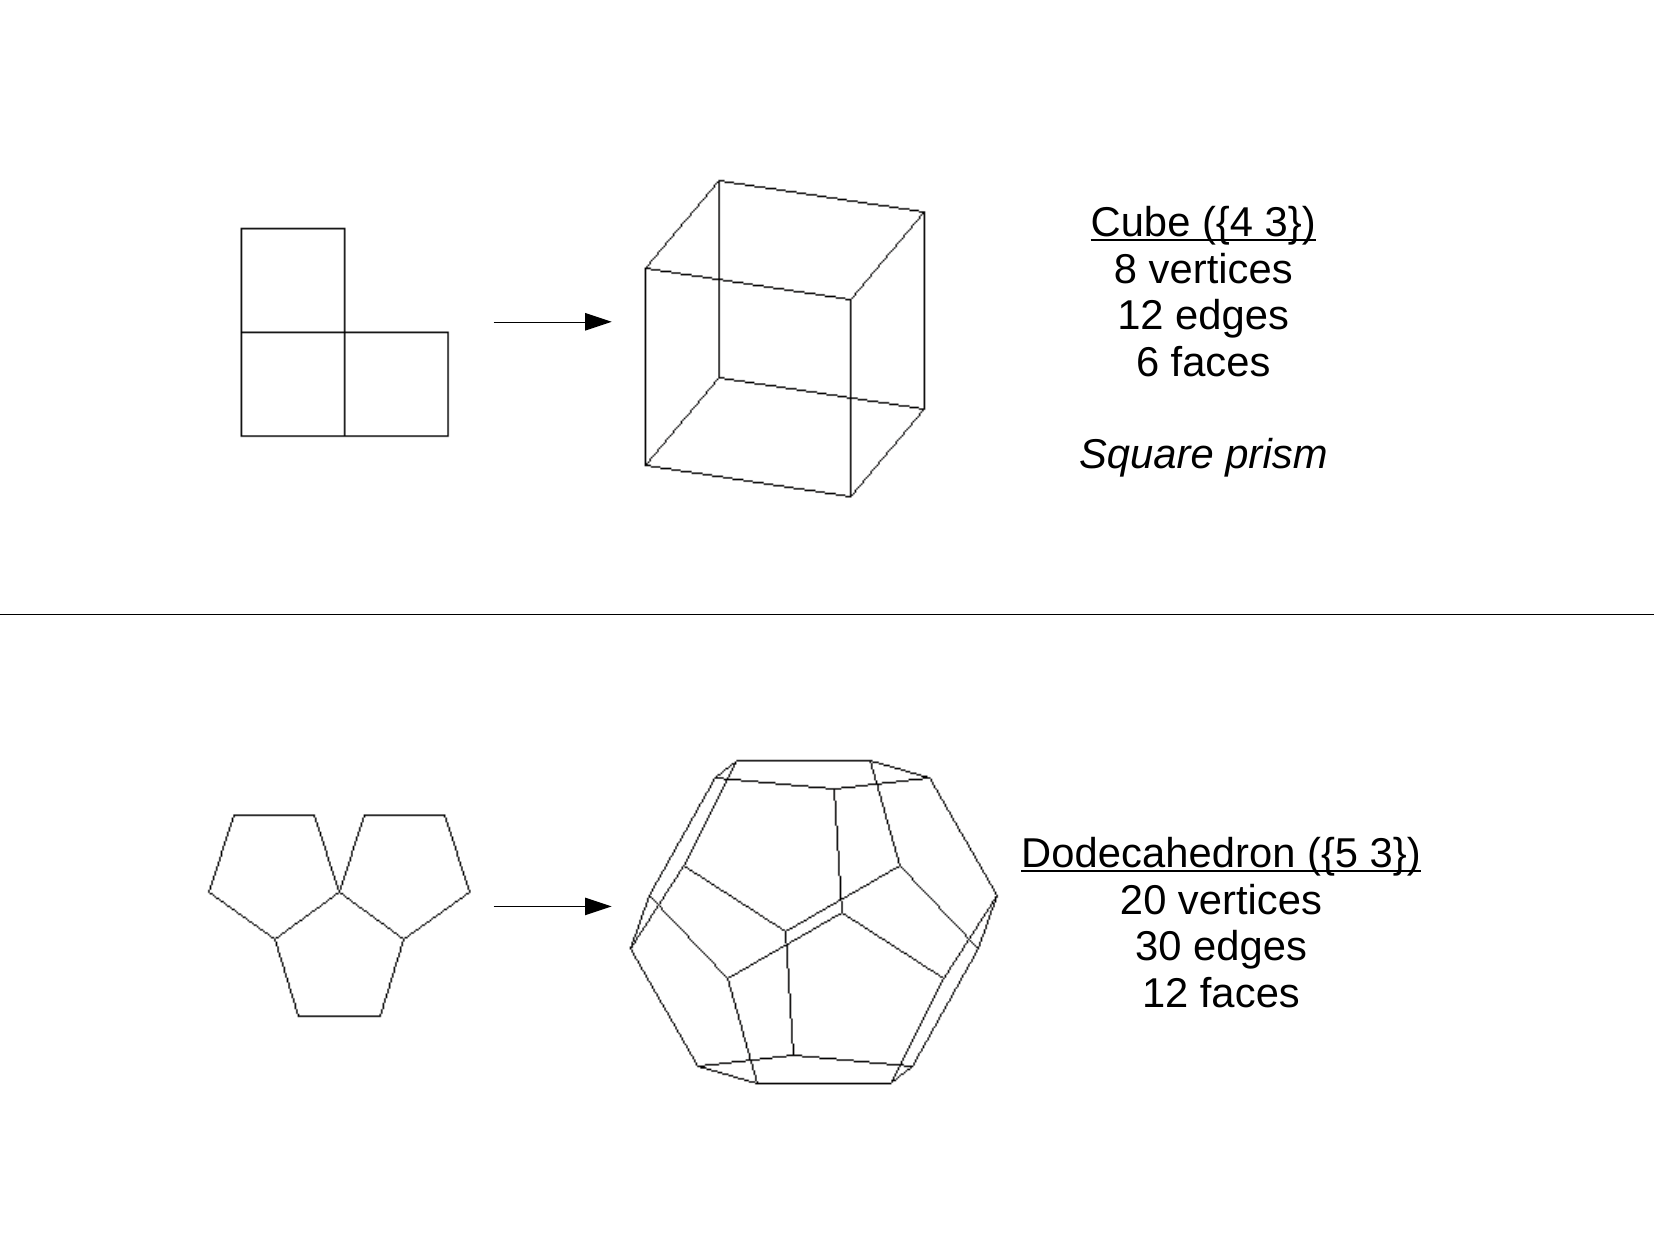

Cube ({4 3})
8 vertices
12 edges
6 faces
Square prism
Dodecahedron ({5 3})
20 vertices
30 edges
12 faces